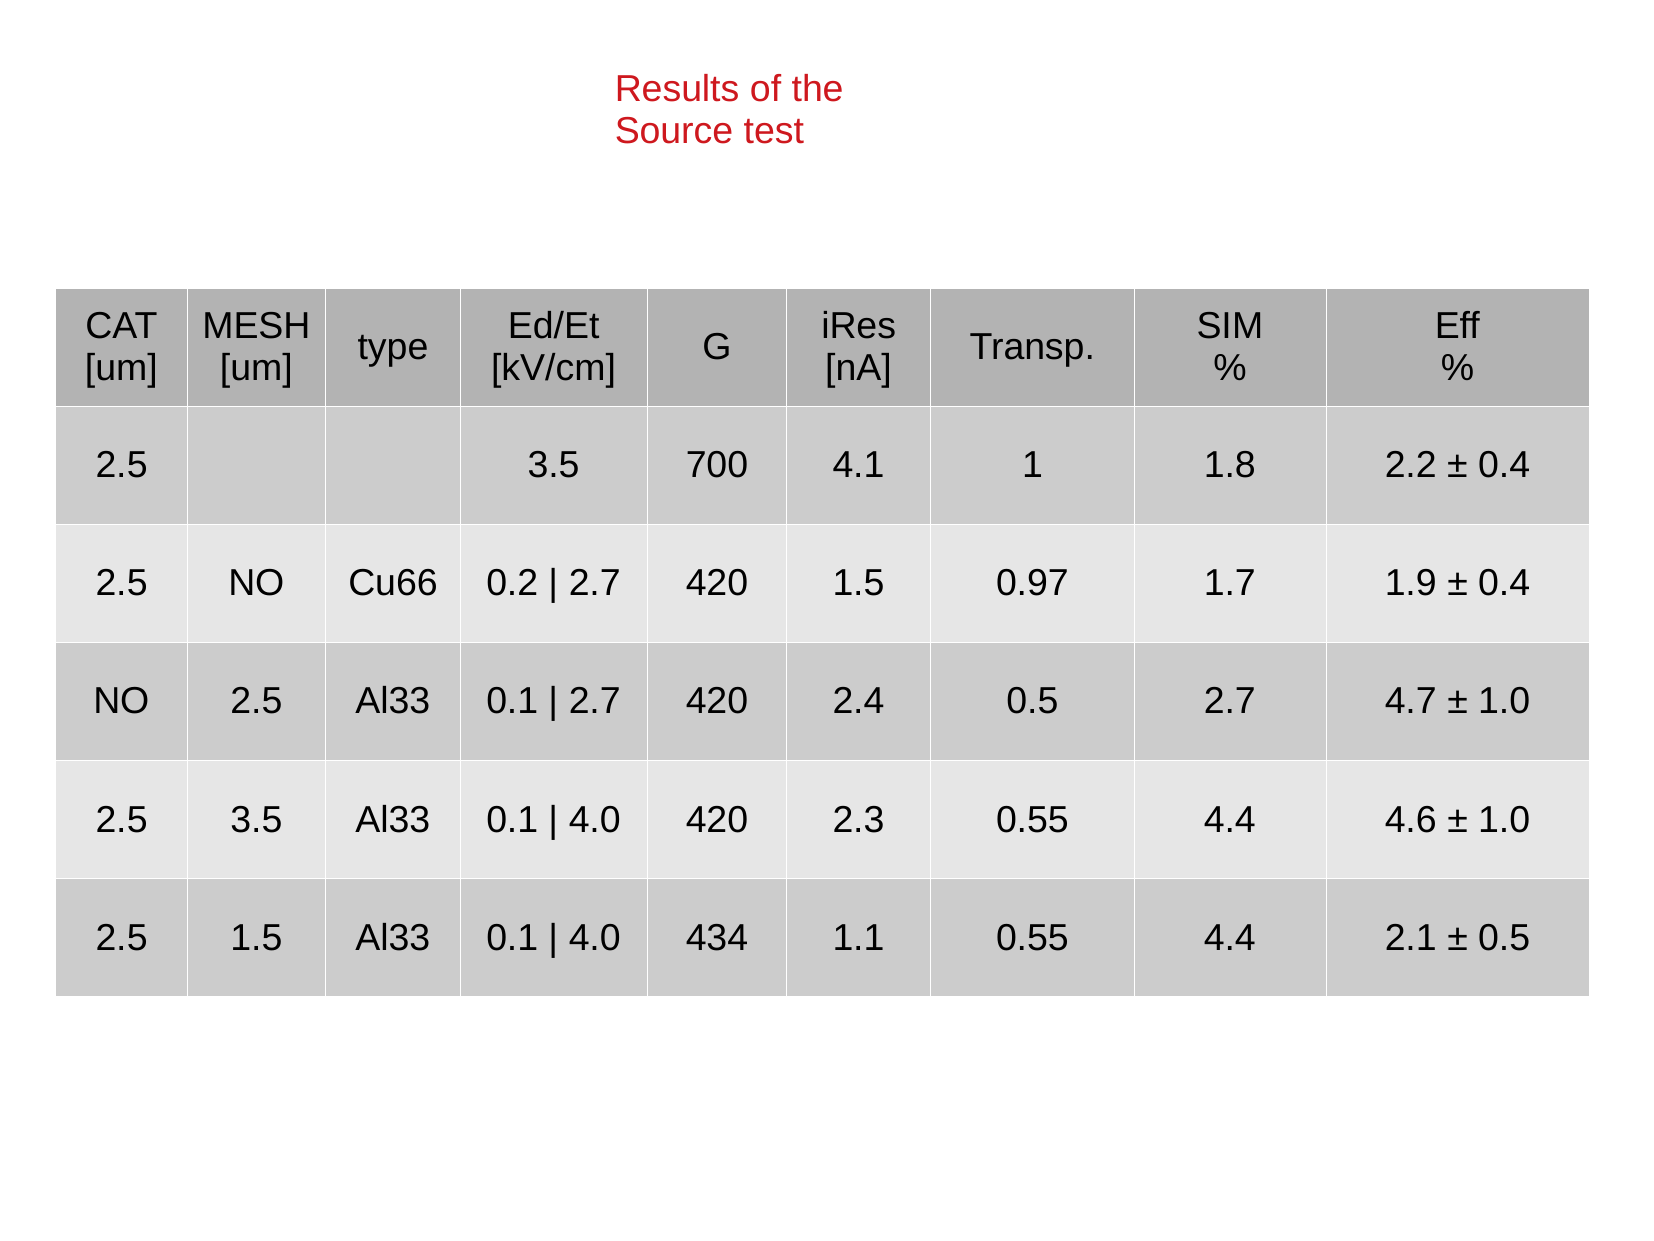

Results of the Source test
| CAT [um] | MESH [um] | type | Ed/Et [kV/cm] | G | iRes [nA] | Transp. | SIM % | Eff % |
| --- | --- | --- | --- | --- | --- | --- | --- | --- |
| 2.5 | | | 3.5 | 700 | 4.1 | 1 | 1.8 | 2.2 ± 0.4 |
| 2.5 | NO | Cu66 | 0.2 | 2.7 | 420 | 1.5 | 0.97 | 1.7 | 1.9 ± 0.4 |
| NO | 2.5 | Al33 | 0.1 | 2.7 | 420 | 2.4 | 0.5 | 2.7 | 4.7 ± 1.0 |
| 2.5 | 3.5 | Al33 | 0.1 | 4.0 | 420 | 2.3 | 0.55 | 4.4 | 4.6 ± 1.0 |
| 2.5 | 1.5 | Al33 | 0.1 | 4.0 | 434 | 1.1 | 0.55 | 4.4 | 2.1 ± 0.5 |